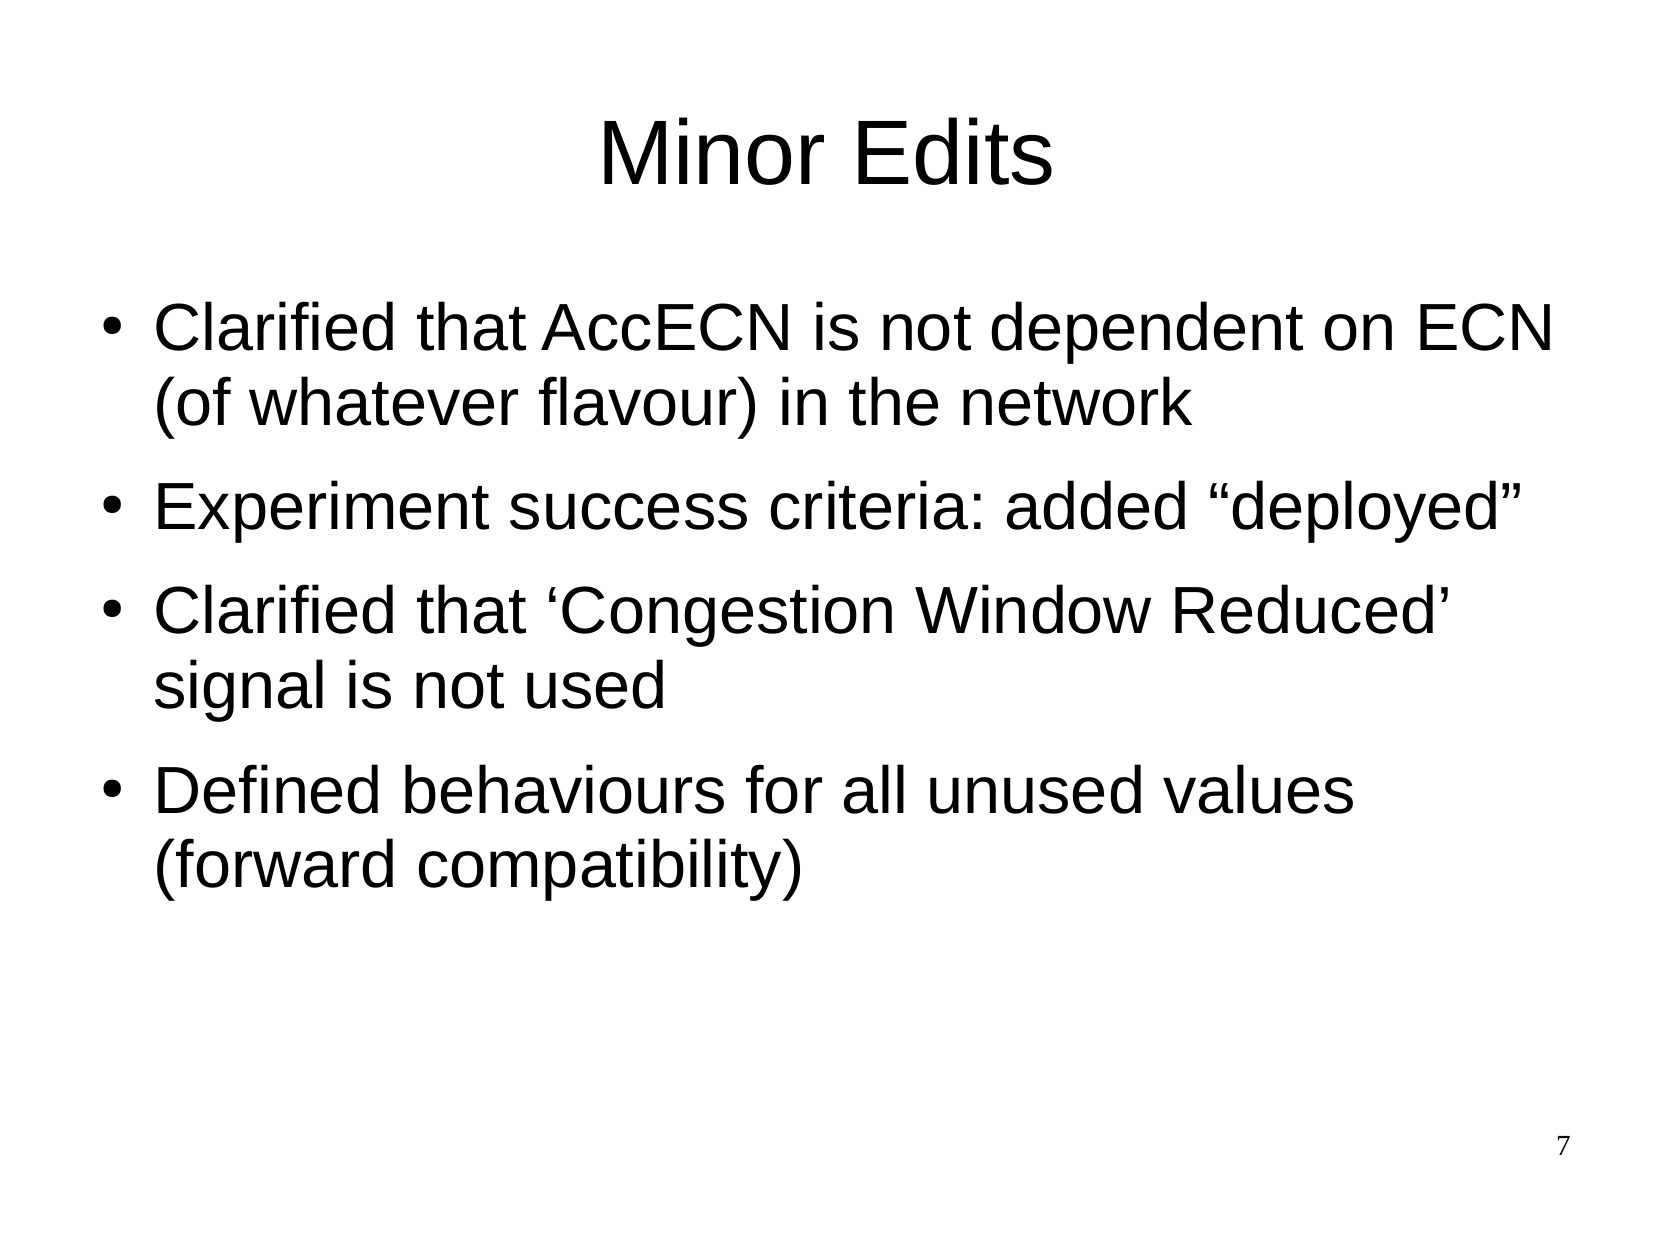

# Minor Edits
Clarified that AccECN is not dependent on ECN (of whatever flavour) in the network
Experiment success criteria: added “deployed”
Clarified that ‘Congestion Window Reduced’ signal is not used
Defined behaviours for all unused values (forward compatibility)
7